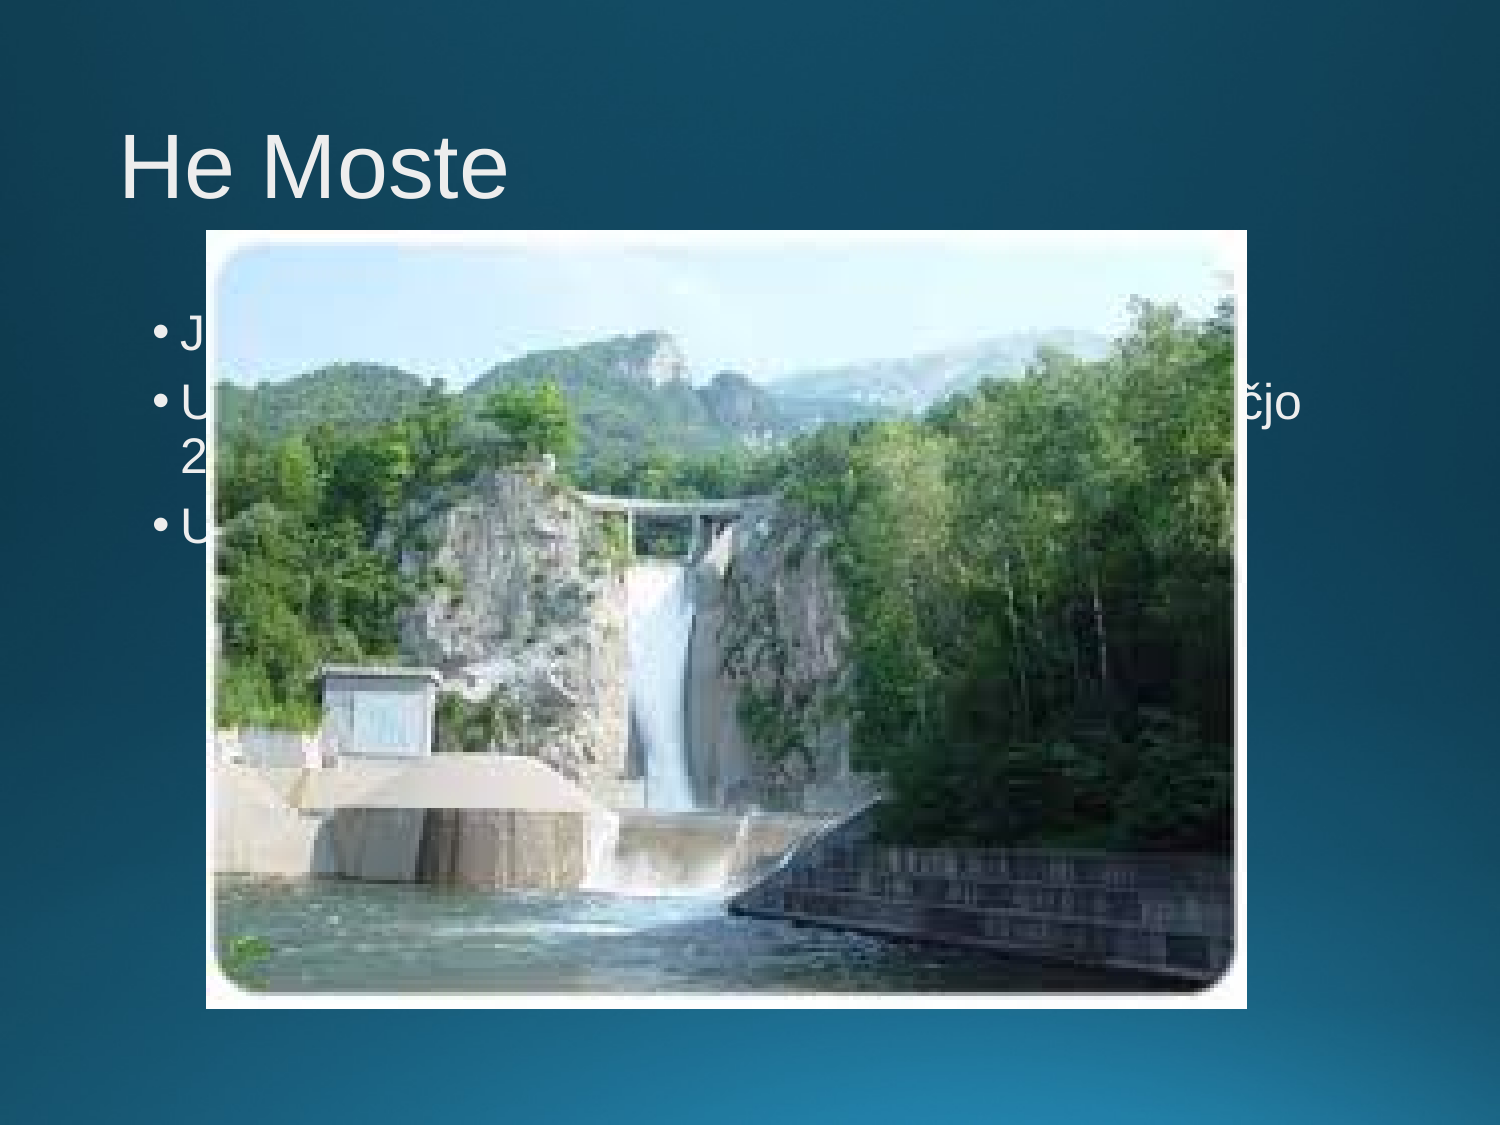

# He Moste
Je ena izmed prvih izmed HE na reki Savi.
Uporabljati se je začela leta 1952 in deluje z močjo 21MW .
Uporablja pa 4 spiralne francisove turbine .